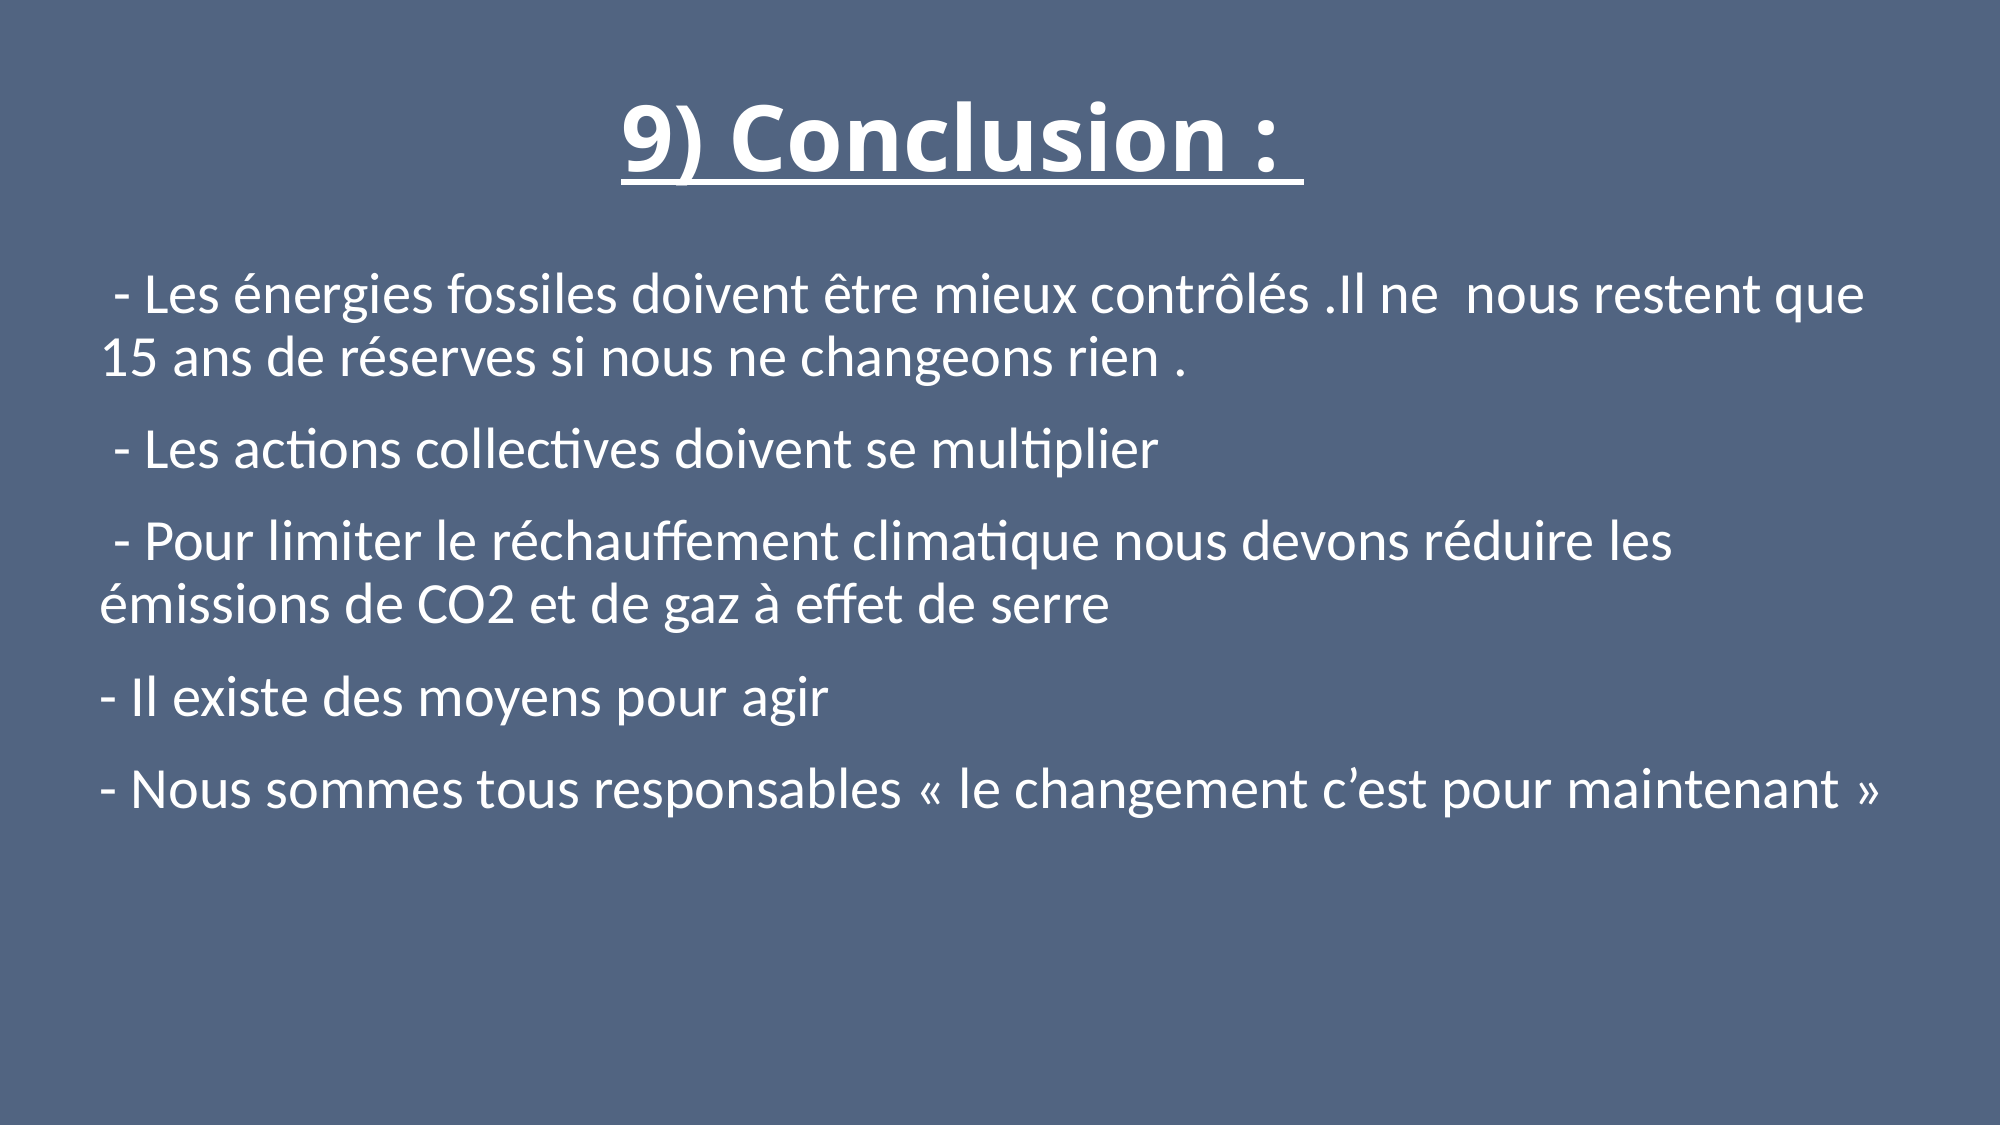

# 9) Conclusion :
 - Les énergies fossiles doivent être mieux contrôlés .Il ne  nous restent que 15 ans de réserves si nous ne changeons rien .
 - Les actions collectives doivent se multiplier
 - Pour limiter le réchauffement climatique nous devons réduire les émissions de CO2 et de gaz à effet de serre
- Il existe des moyens pour agir
- Nous sommes tous responsables « le changement c’est pour maintenant »